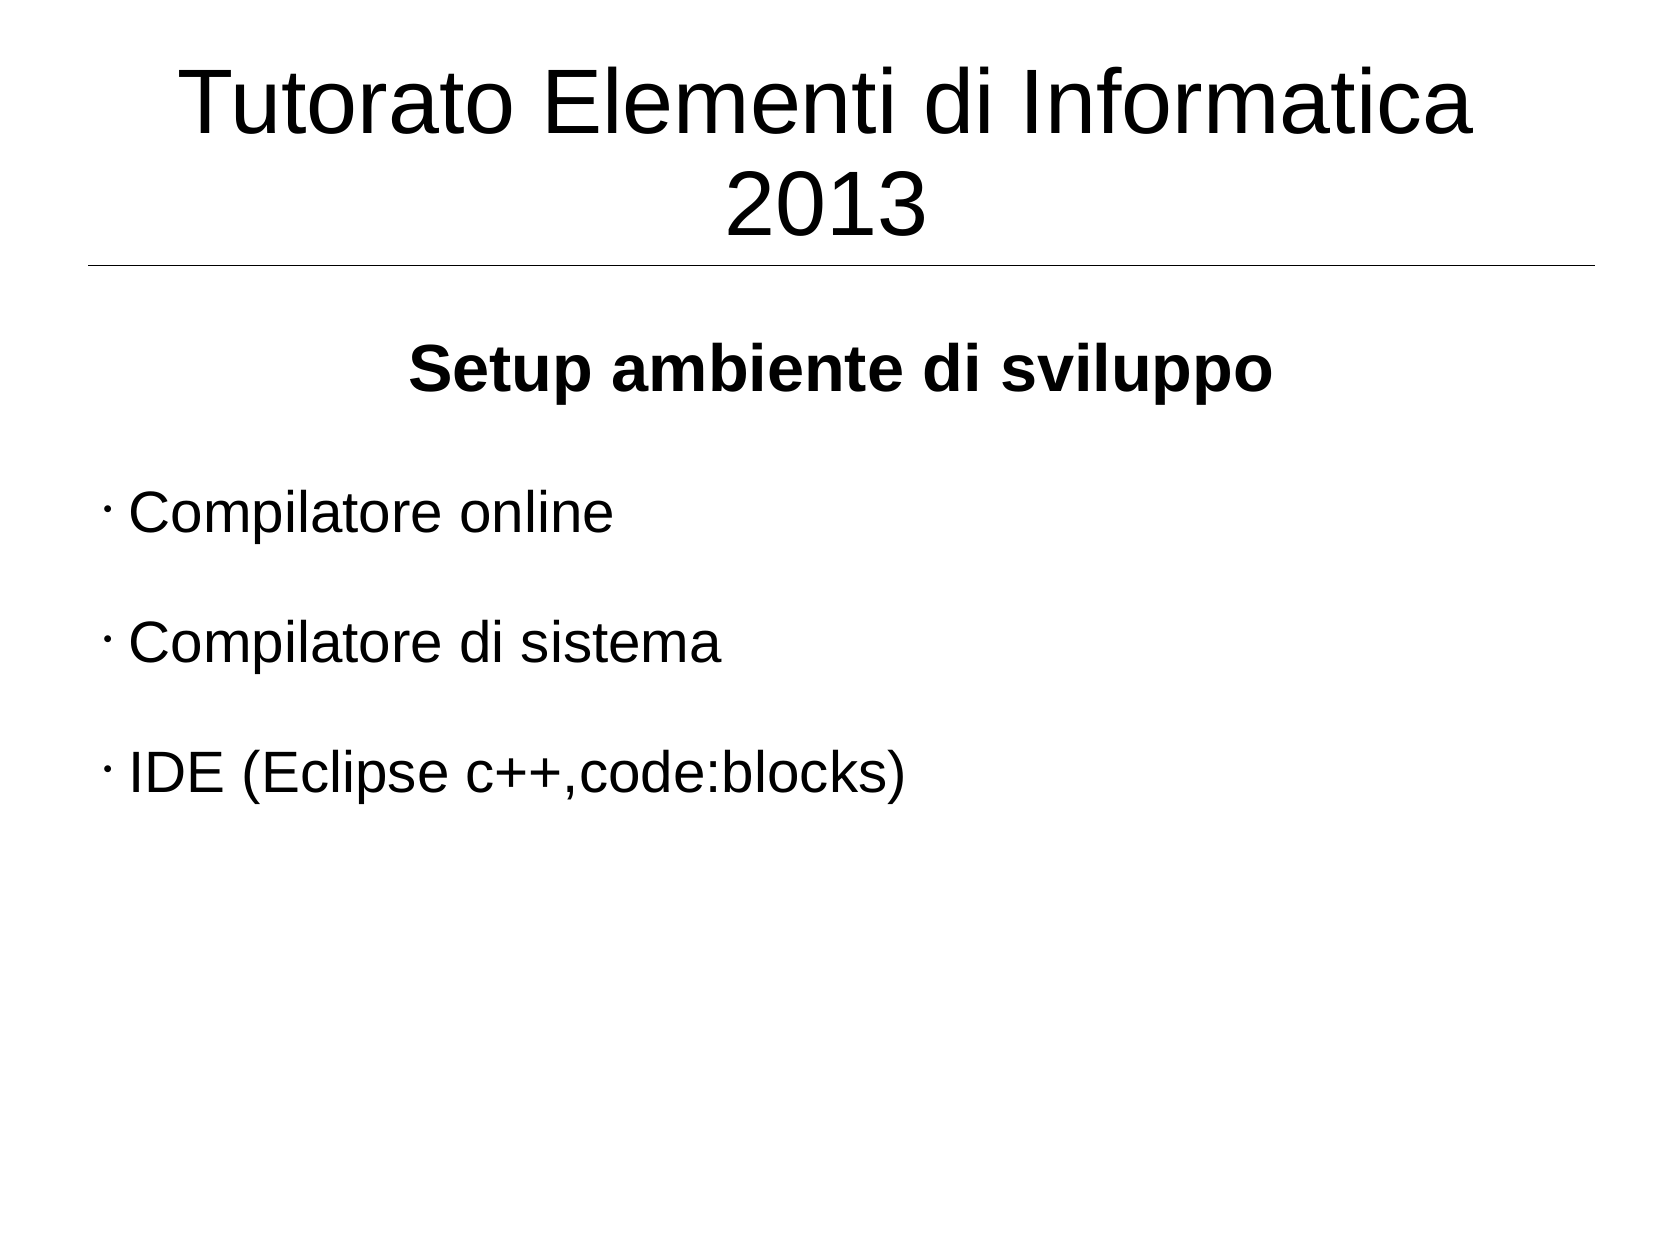

# Tutorato Elementi di Informatica 2013
Setup ambiente di sviluppo
 Compilatore online
 Compilatore di sistema
 IDE (Eclipse c++,code:blocks)